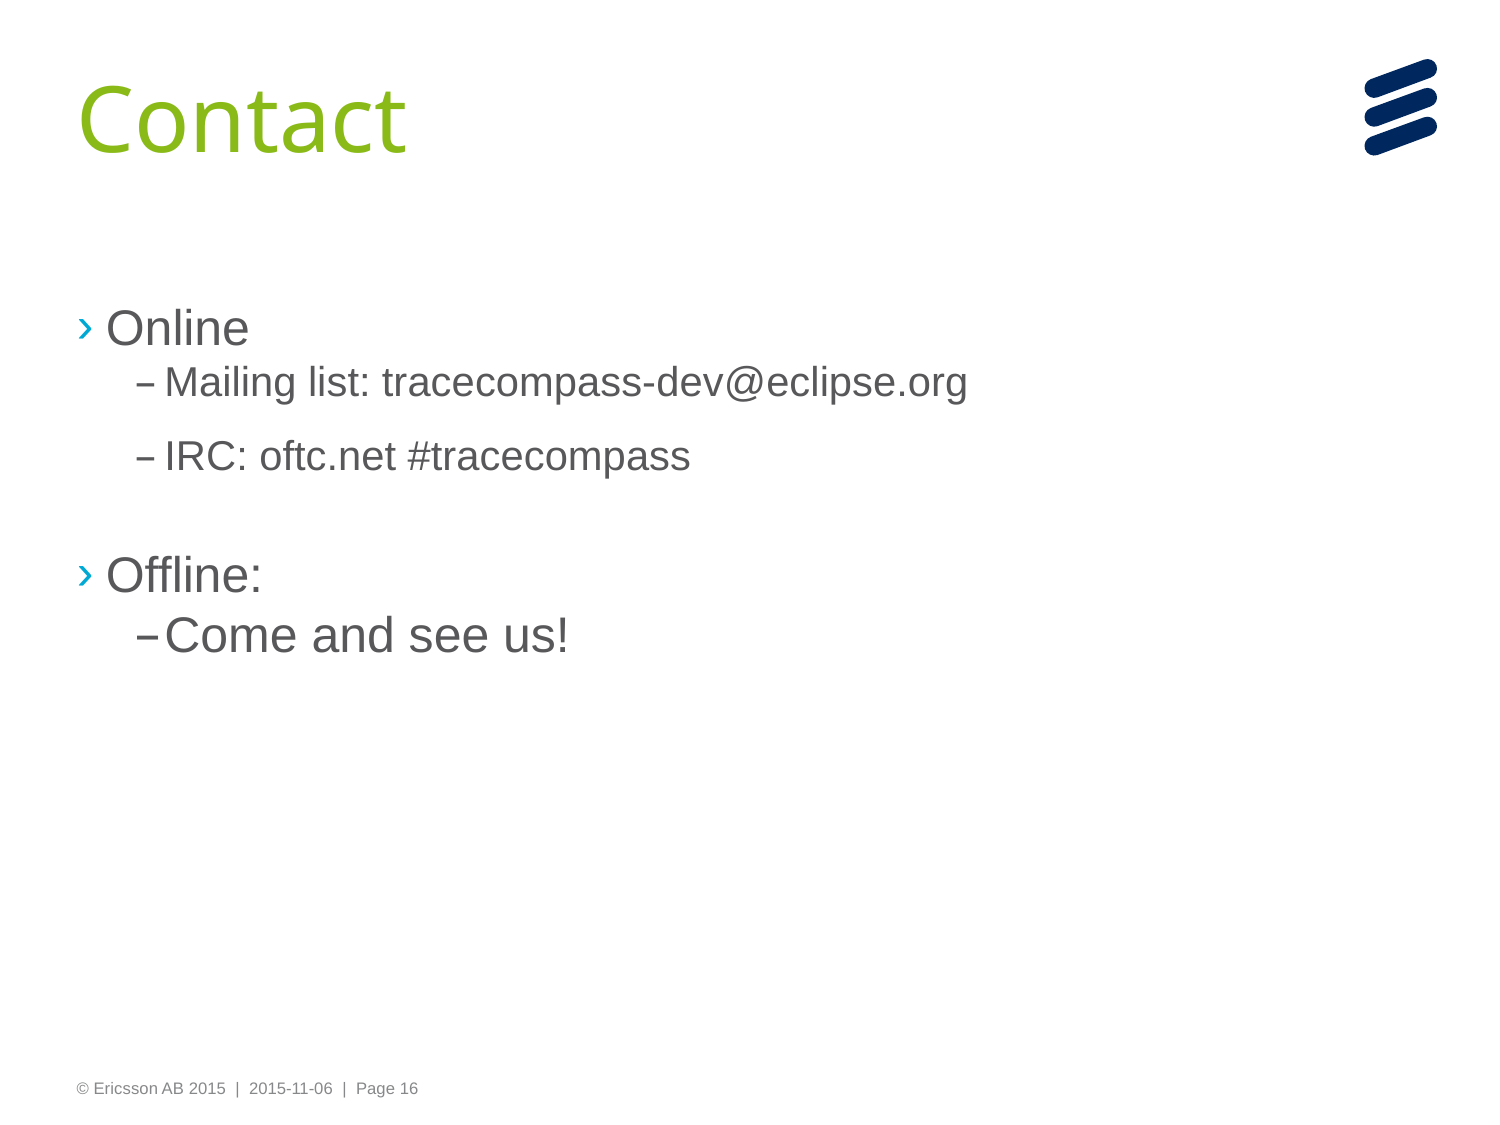

Contact
# Online
Mailing list: tracecompass-dev@eclipse.org
IRC: oftc.net #tracecompass
Offline:
Come and see us!